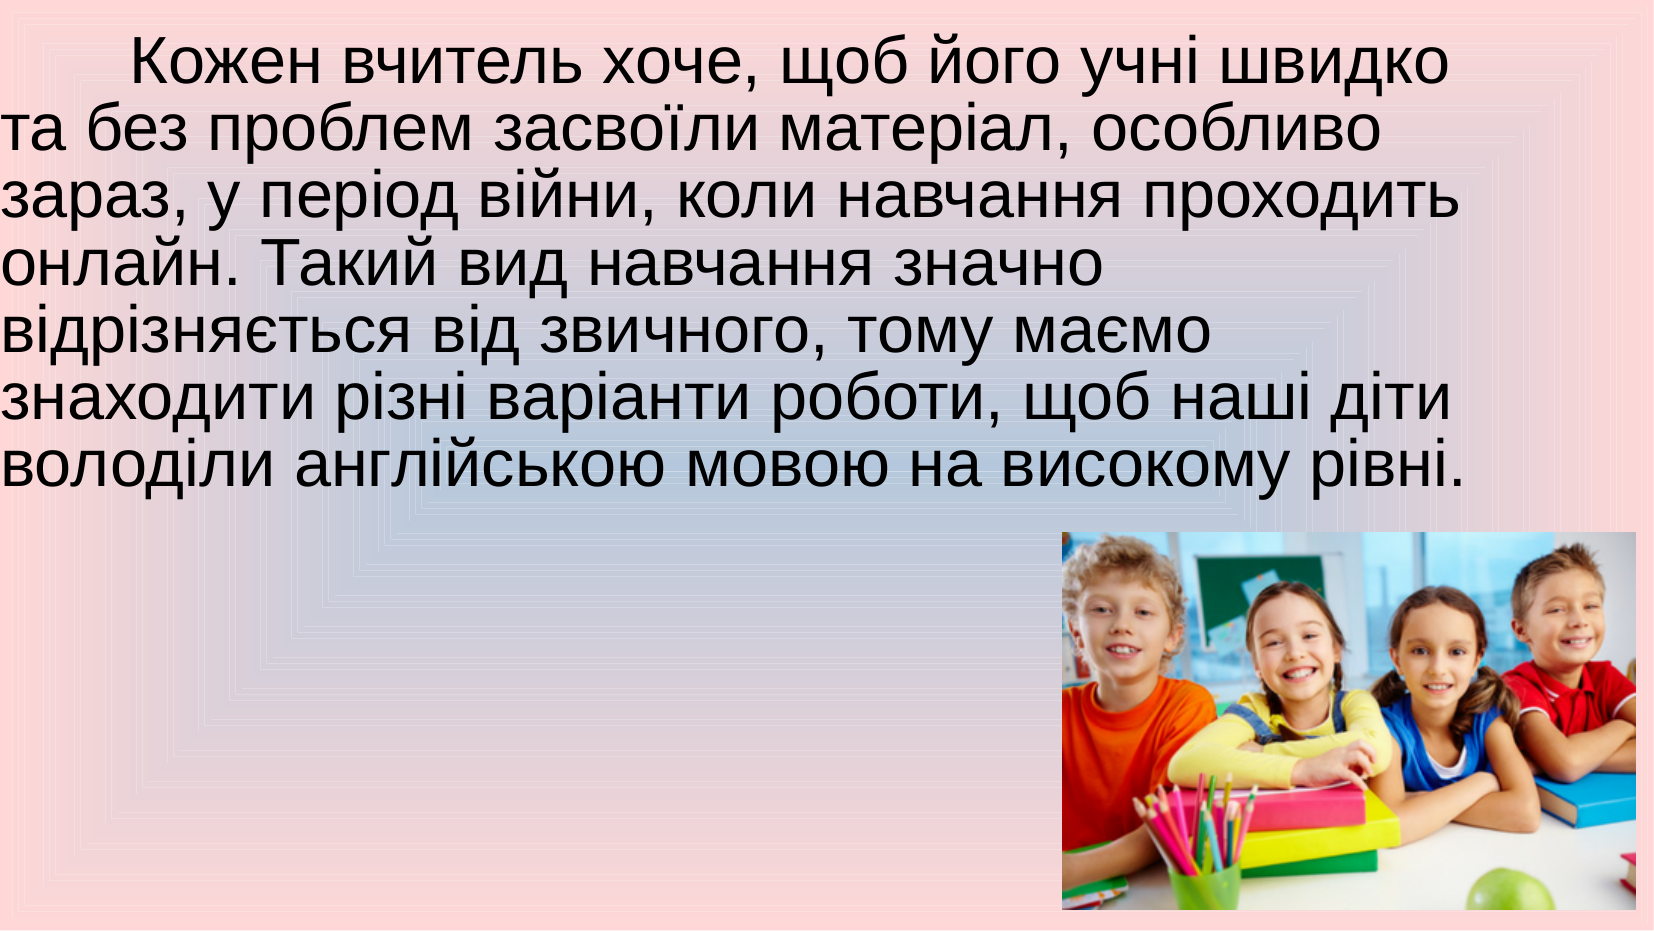

# Кожен вчитель хоче, щоб його учні швидко та без проблем засвоїли матеріал, особливо зараз, у період війни, коли навчання проходить онлайн. Такий вид навчання значно відрізняється від звичного, тому маємо знаходити різні варіанти роботи, щоб наші діти володіли англійською мовою на високому рівні.